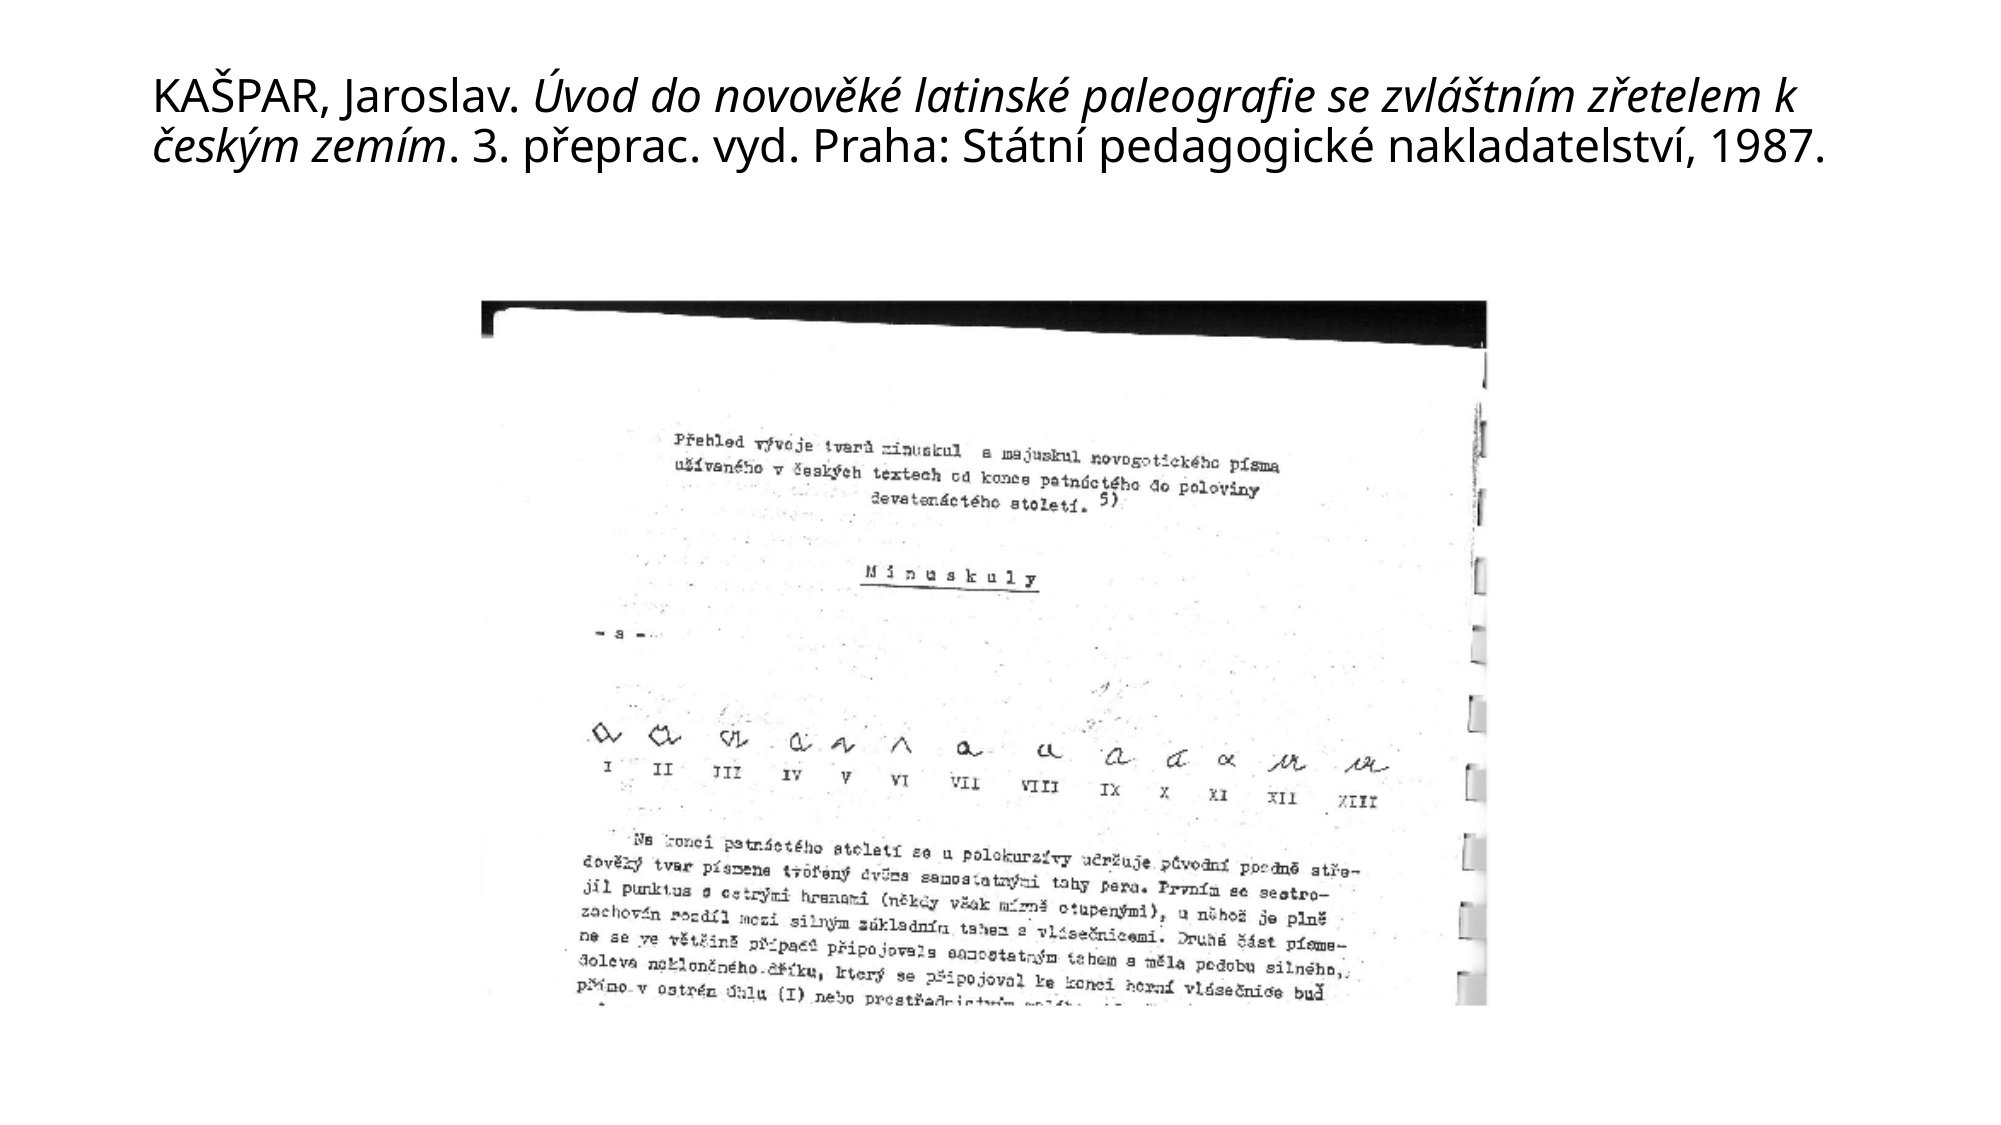

# KAŠPAR, Jaroslav. Úvod do novověké latinské paleografie se zvláštním zřetelem k českým zemím. 3. přeprac. vyd. Praha: Státní pedagogické nakladatelství, 1987.